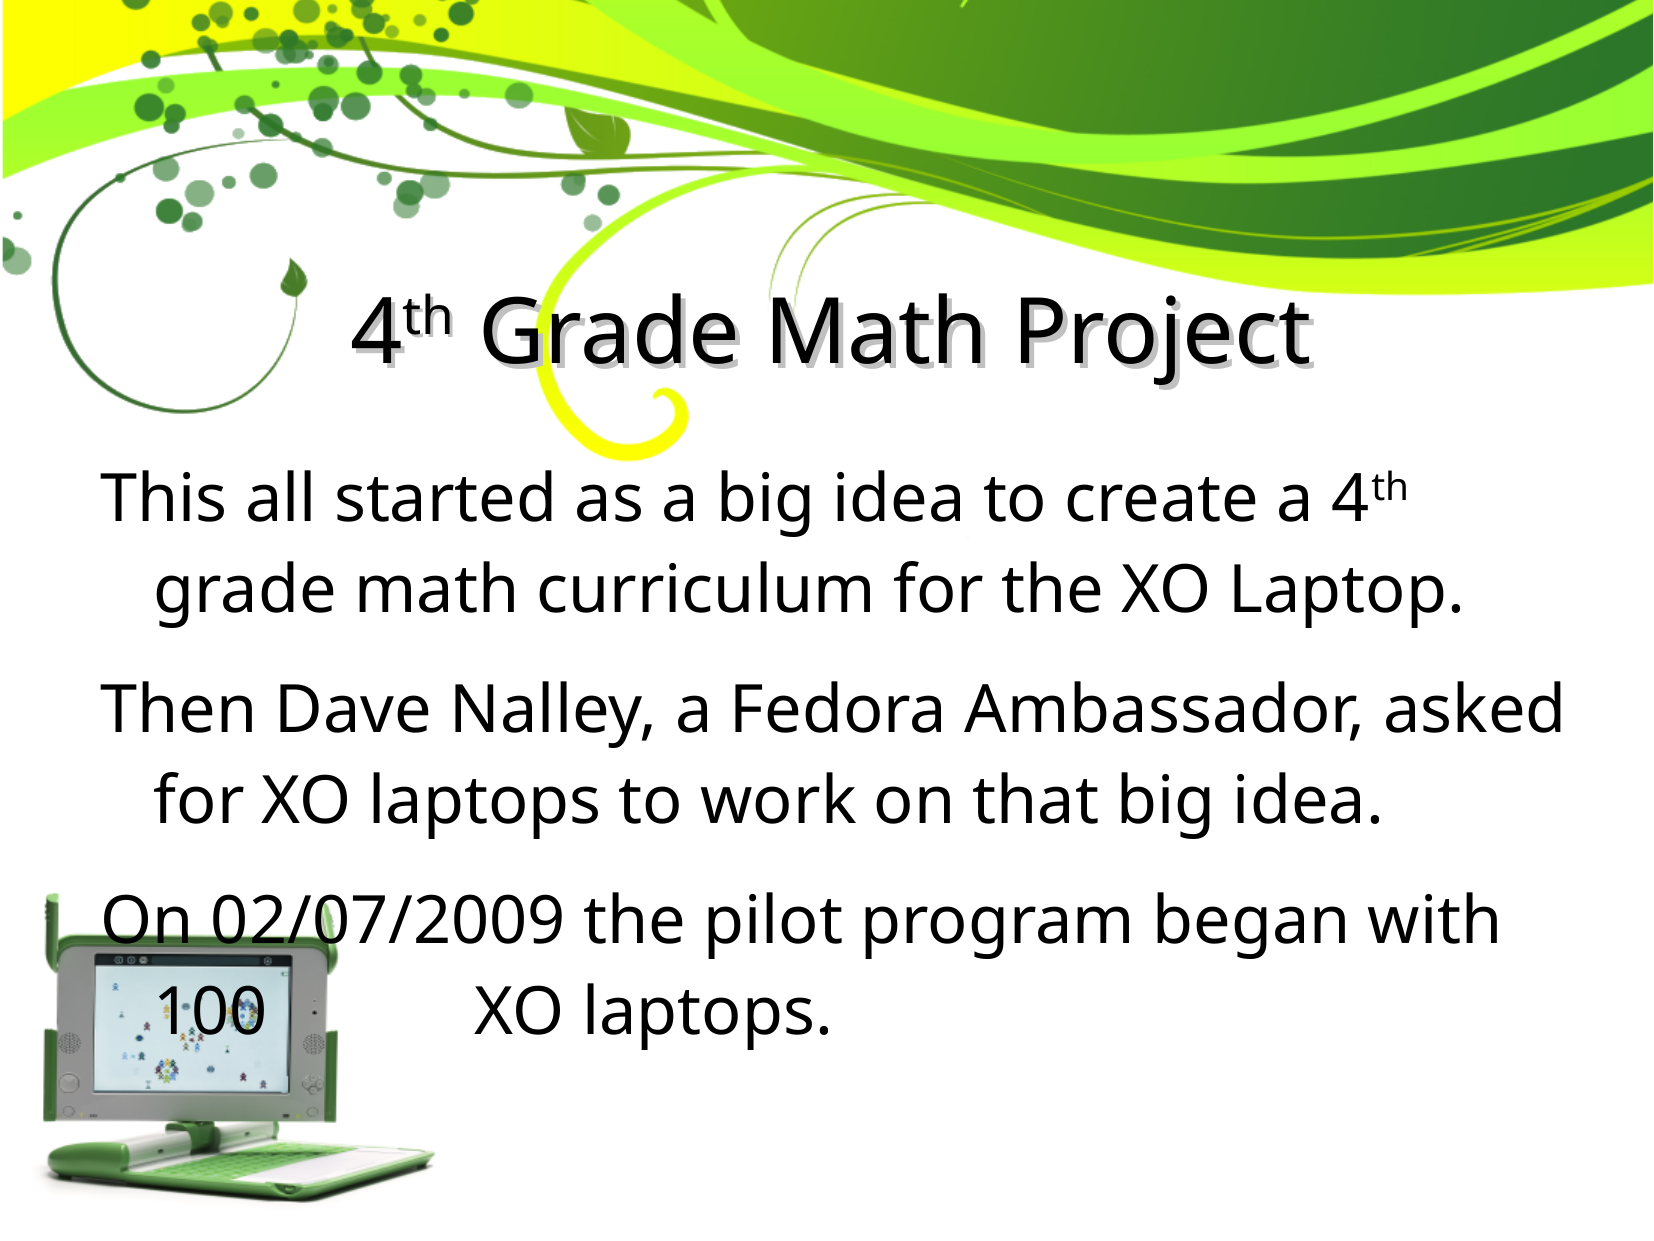

# 4th Grade Math Project
This all started as a big idea to create a 4th grade math curriculum for the XO Laptop.
Then Dave Nalley, a Fedora Ambassador, asked for XO laptops to work on that big idea.
On 02/07/2009 the pilot program began with 100 XO laptops.